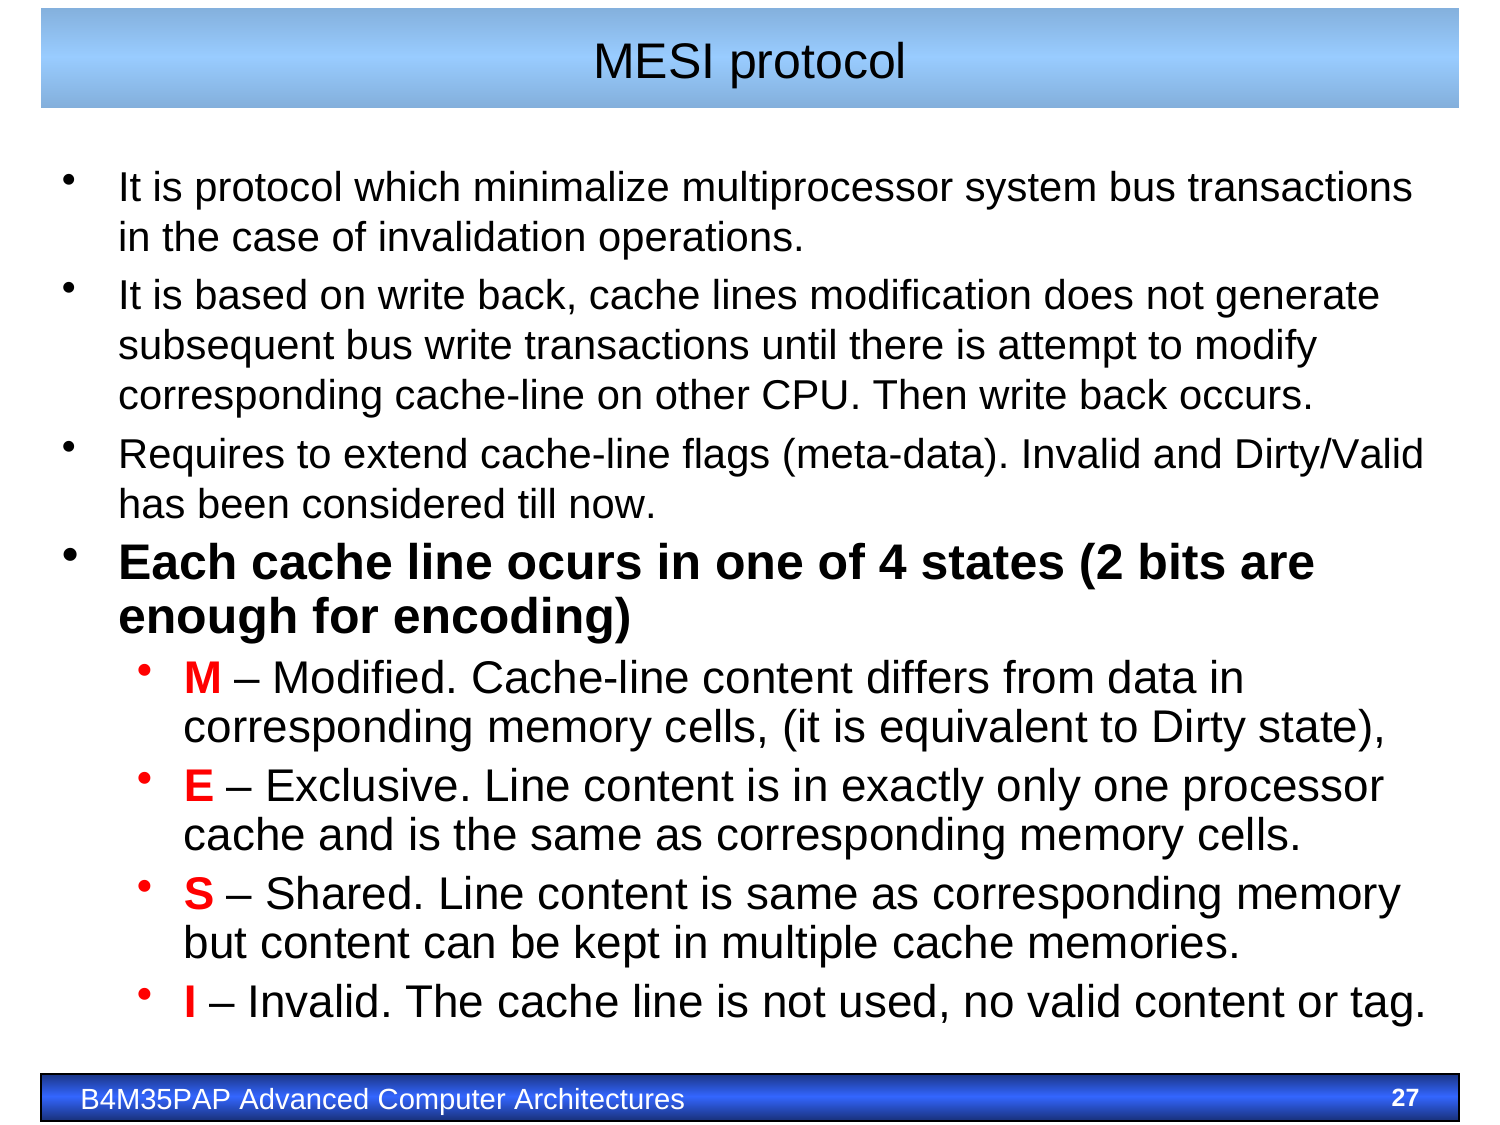

MESI protocol
# It is protocol which minimalize multiprocessor system bus transactions in the case of invalidation operations.
It is based on write back, cache lines modification does not generate subsequent bus write transactions until there is attempt to modify corresponding cache-line on other CPU. Then write back occurs.
Requires to extend cache-line flags (meta-data). Invalid and Dirty/Valid has been considered till now.
Each cache line ocurs in one of 4 states (2 bits are enough for encoding)
M – Modified. Cache-line content differs from data in corresponding memory cells, (it is equivalent to Dirty state),
E – Exclusive. Line content is in exactly only one processor cache and is the same as corresponding memory cells.
S – Shared. Line content is same as corresponding memory but content can be kept in multiple cache memories.
I – Invalid. The cache line is not used, no valid content or tag.